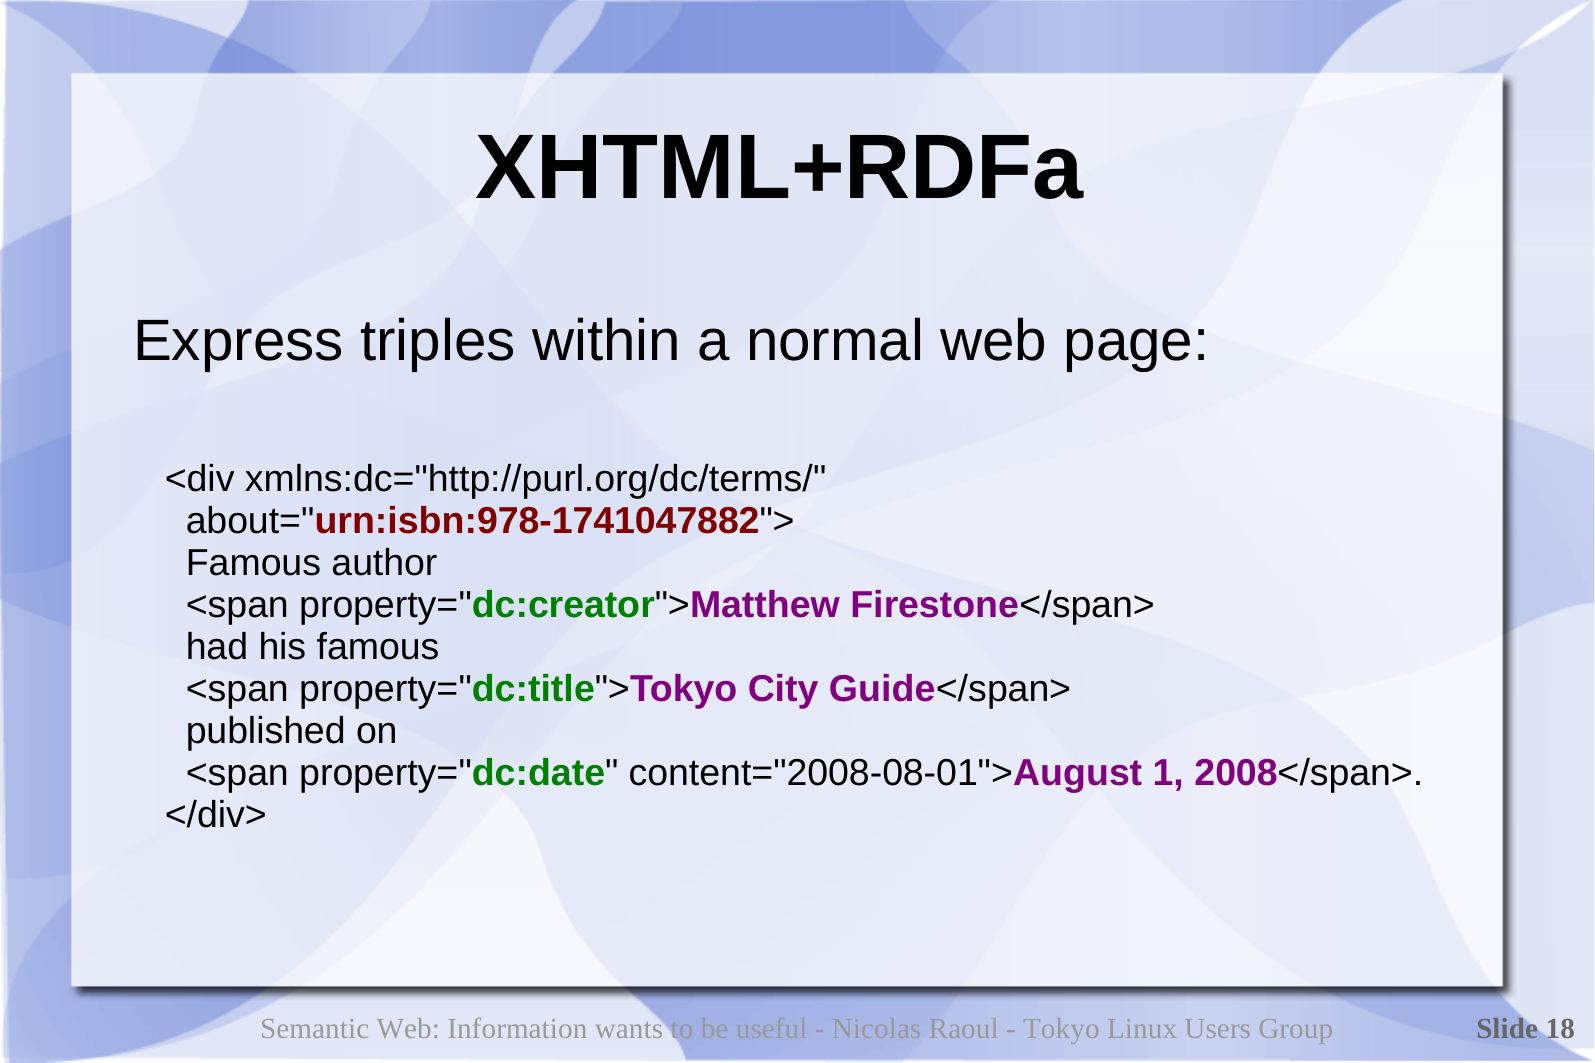

# XHTML+RDFa
Express triples within a normal web page:
<div xmlns:dc="http://purl.org/dc/terms/"
 about="urn:isbn:978-1741047882">
 Famous author
 <span property="dc:creator">Matthew Firestone</span>
 had his famous
 <span property="dc:title">Tokyo City Guide</span>
 published on
 <span property="dc:date" content="2008-08-01">August 1, 2008</span>.
</div>
Semantic Web: Information wants to be useful - Nicolas Raoul - Tokyo Linux Users Group
18